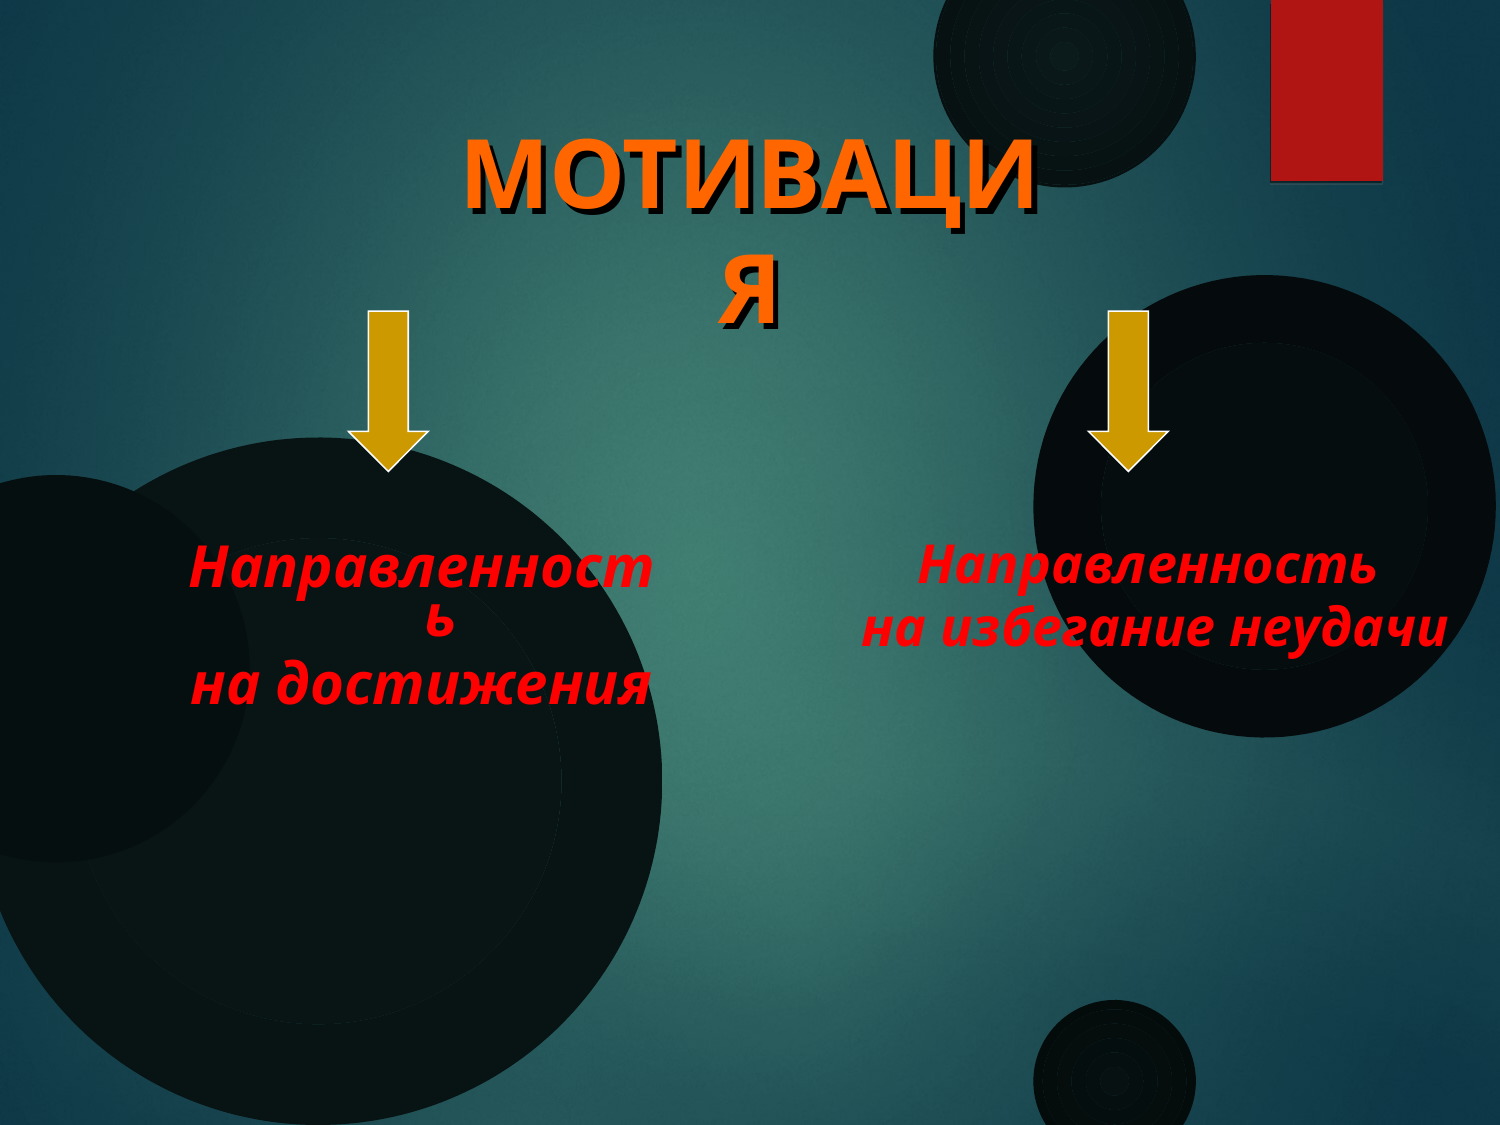

# МОТИВАЦИЯ
Направленность
на избегание неудачи
Направленность
на достижения